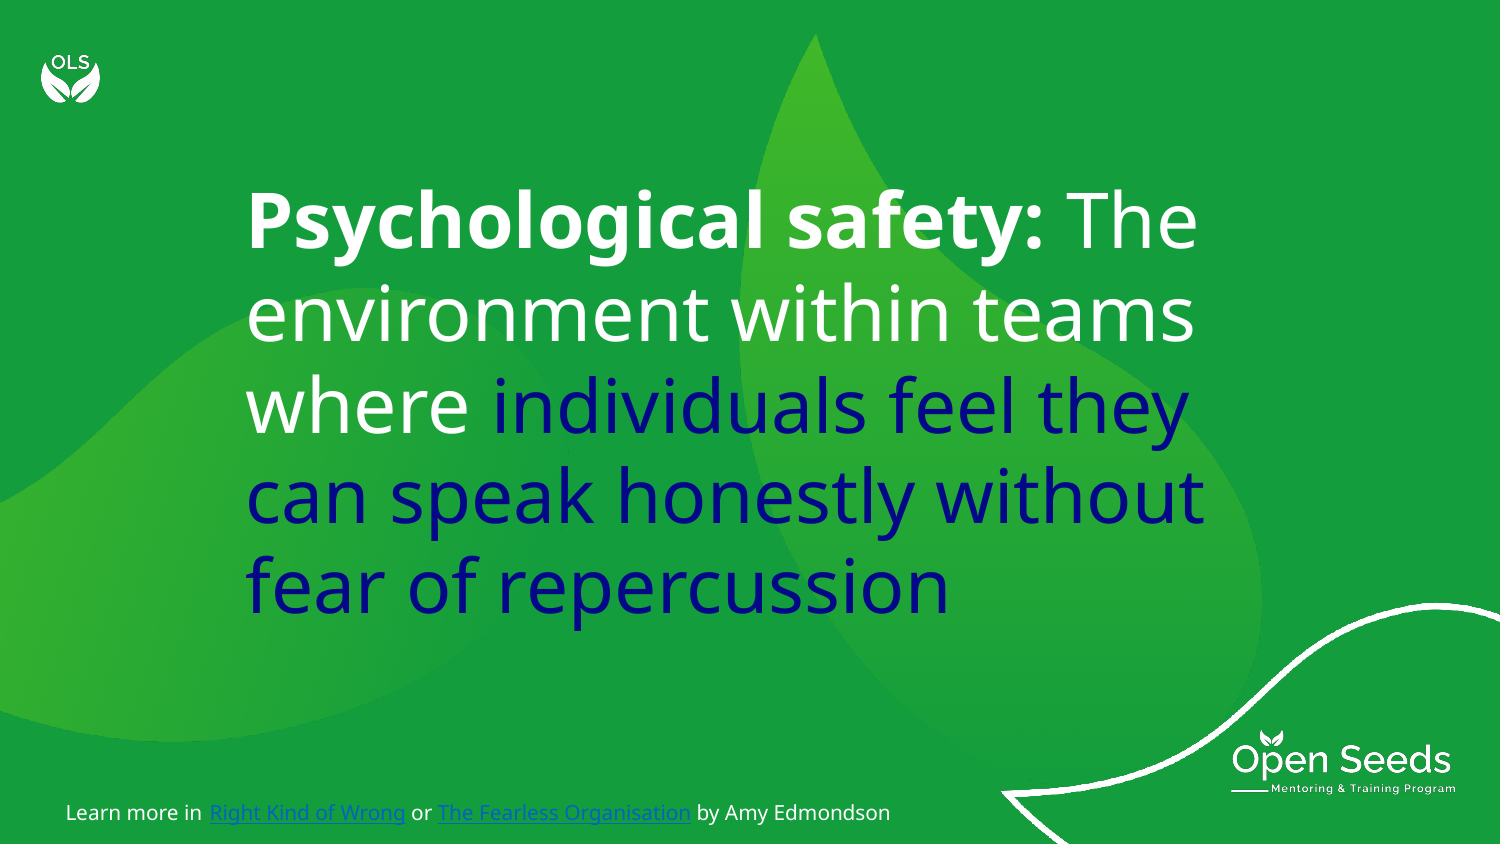

# Psychological safety: The environment within teams where individuals feel they can speak honestly without fear of repercussion
Learn more in Right Kind of Wrong or The Fearless Organisation by Amy Edmondson